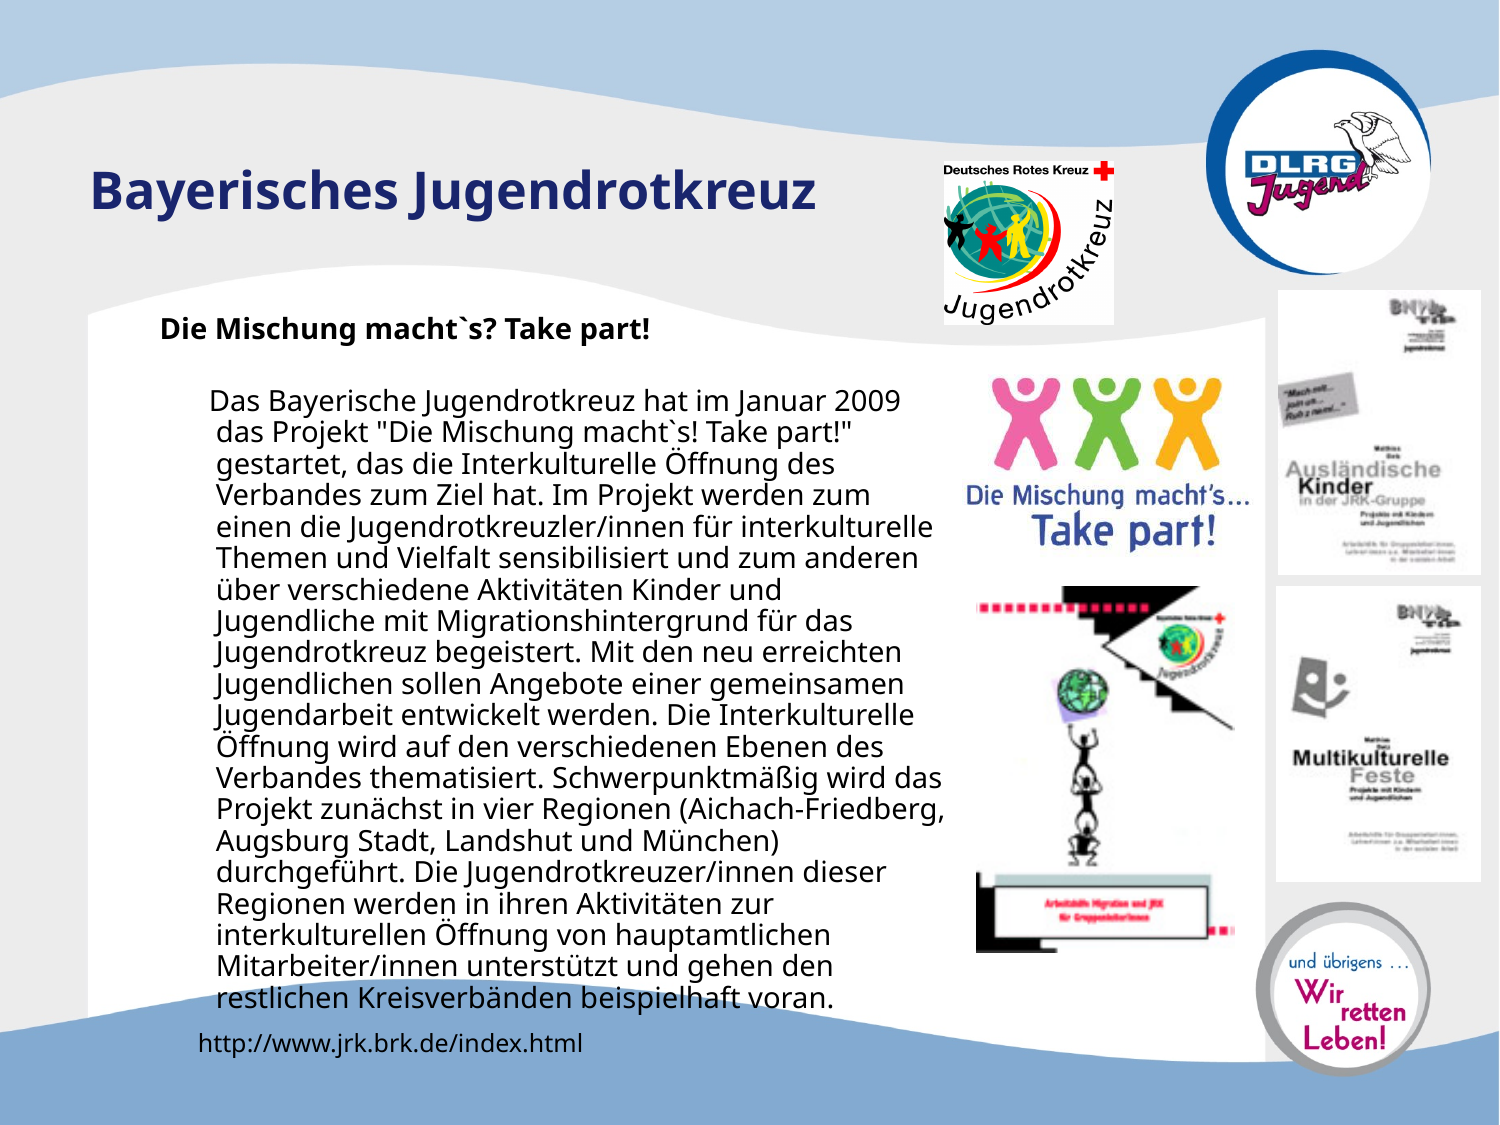

# Bayerisches Jugendrotkreuz
Die Mischung macht`s? Take part!
 Das Bayerische Jugendrotkreuz hat im Januar 2009 das Projekt "Die Mischung macht`s! Take part!" gestartet, das die Interkulturelle Öffnung des Verbandes zum Ziel hat. Im Projekt werden zum einen die Jugendrotkreuzler/innen für interkulturelle Themen und Vielfalt sensibilisiert und zum anderen über verschiedene Aktivitäten Kinder und Jugendliche mit Migrationshintergrund für das Jugendrotkreuz begeistert. Mit den neu erreichten Jugendlichen sollen Angebote einer gemeinsamen Jugendarbeit entwickelt werden. Die Interkulturelle Öffnung wird auf den verschiedenen Ebenen des Verbandes thematisiert. Schwerpunktmäßig wird das Projekt zunächst in vier Regionen (Aichach-Friedberg, Augsburg Stadt, Landshut und München) durchgeführt. Die Jugendrotkreuzer/innen dieser Regionen werden in ihren Aktivitäten zur interkulturellen Öffnung von hauptamtlichen Mitarbeiter/innen unterstützt und gehen den restlichen Kreisverbänden beispielhaft voran.
http://www.jrk.brk.de/index.html